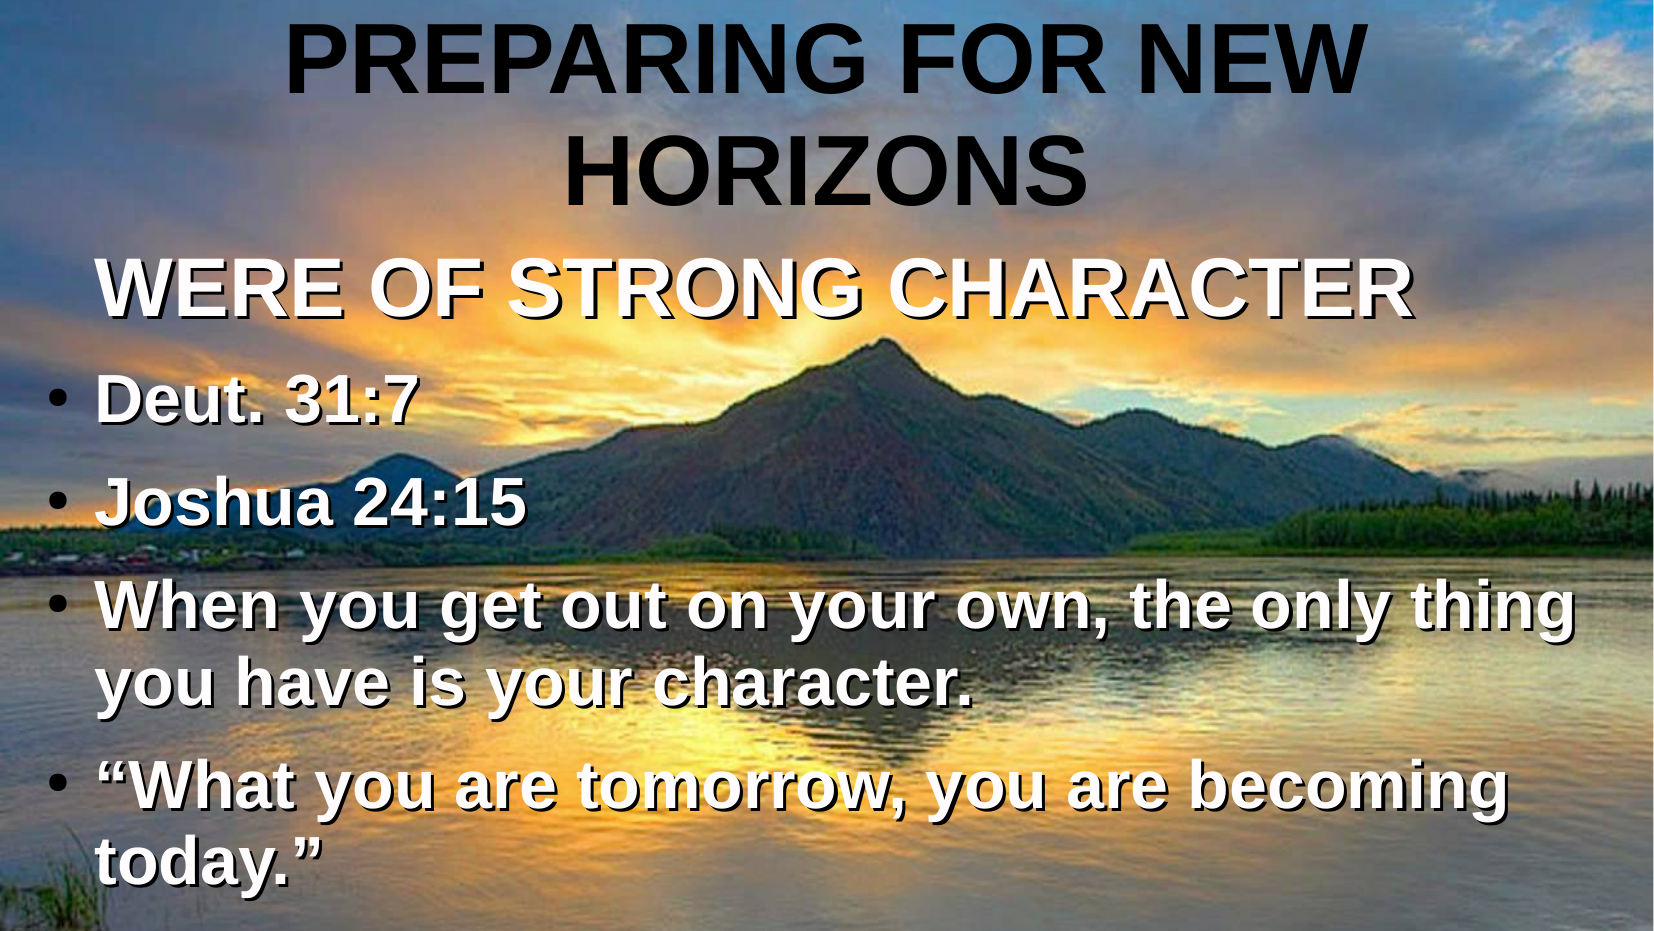

# PREPARING FOR NEW HORIZONS
WERE OF STRONG CHARACTER
Deut. 31:7
Joshua 24:15
When you get out on your own, the only thing you have is your character.
“What you are tomorrow, you are becoming today.”